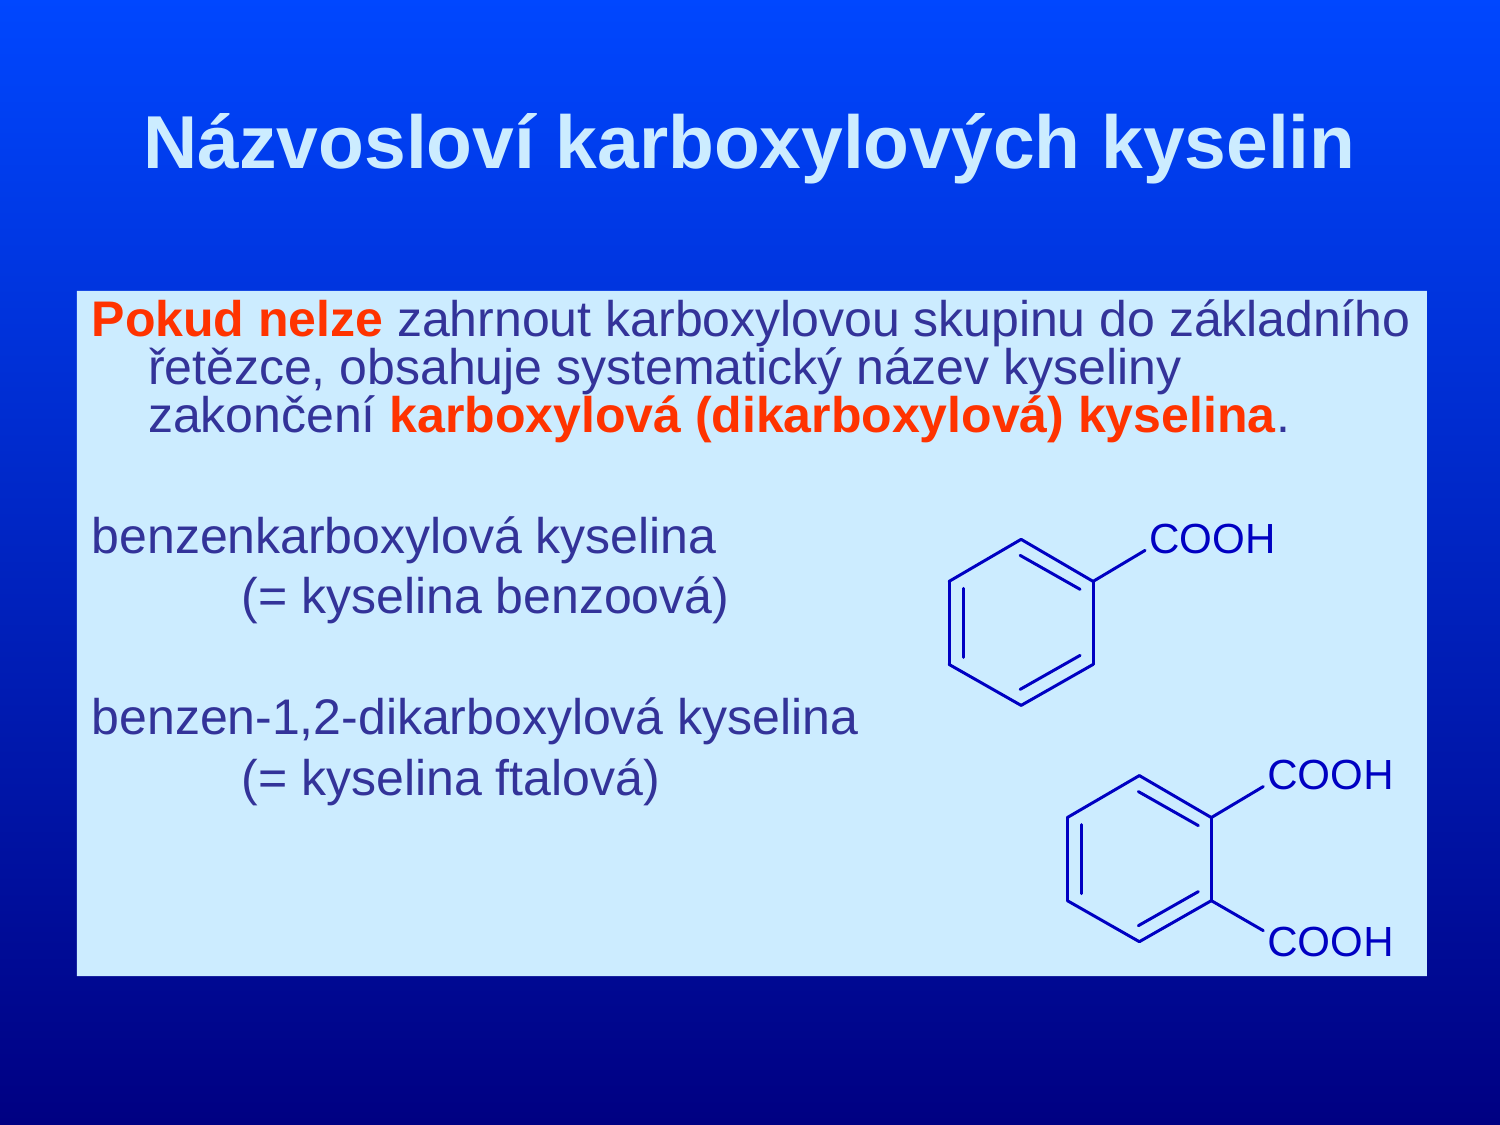

# Názvosloví karboxylových kyselin
Pokud nelze zahrnout karboxylovou skupinu do základního řetězce, obsahuje systematický název kyseliny zakončení karboxylová (dikarboxylová) kyselina.
benzenkarboxylová kyselina
		(= kyselina benzoová)
benzen-1,2-dikarboxylová kyselina
		(= kyselina ftalová)